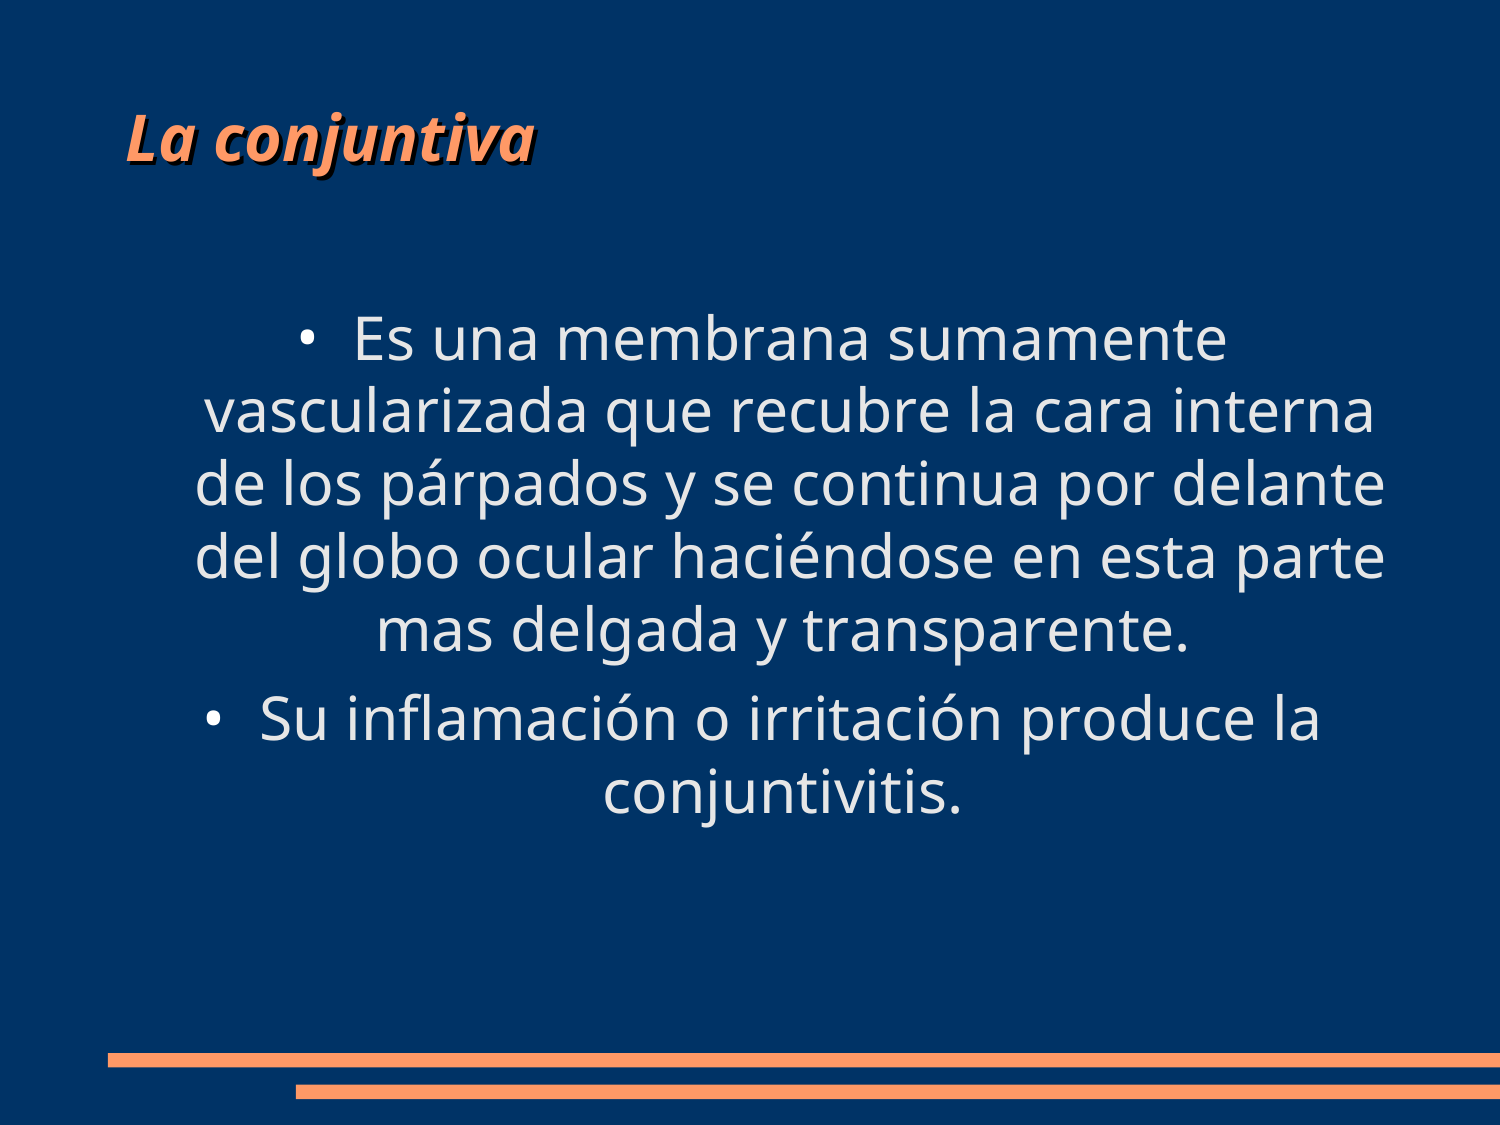

# La conjuntiva
Es una membrana sumamente vascularizada que recubre la cara interna de los párpados y se continua por delante del globo ocular haciéndose en esta parte mas delgada y transparente.
Su inflamación o irritación produce la conjuntivitis.